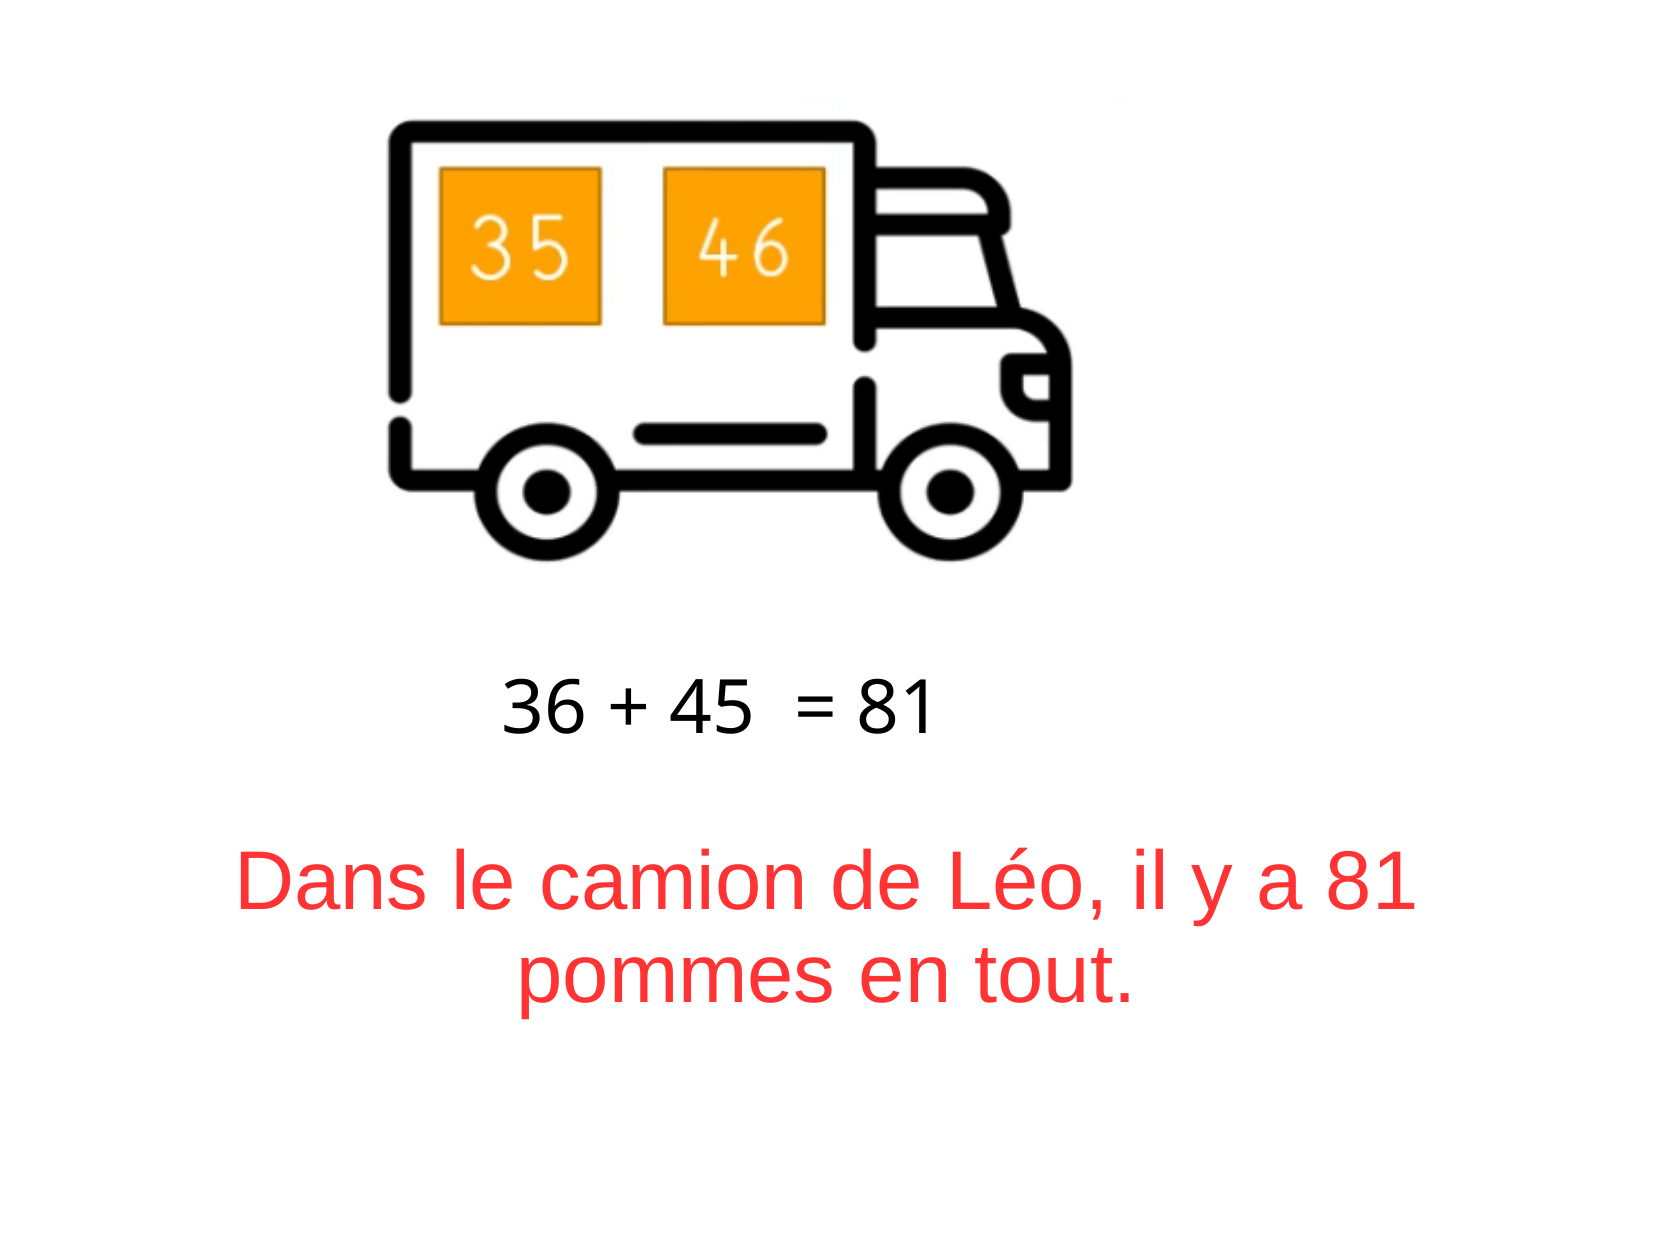

36 + 45 = 81
Dans le camion de Léo, il y a 81 pommes en tout.